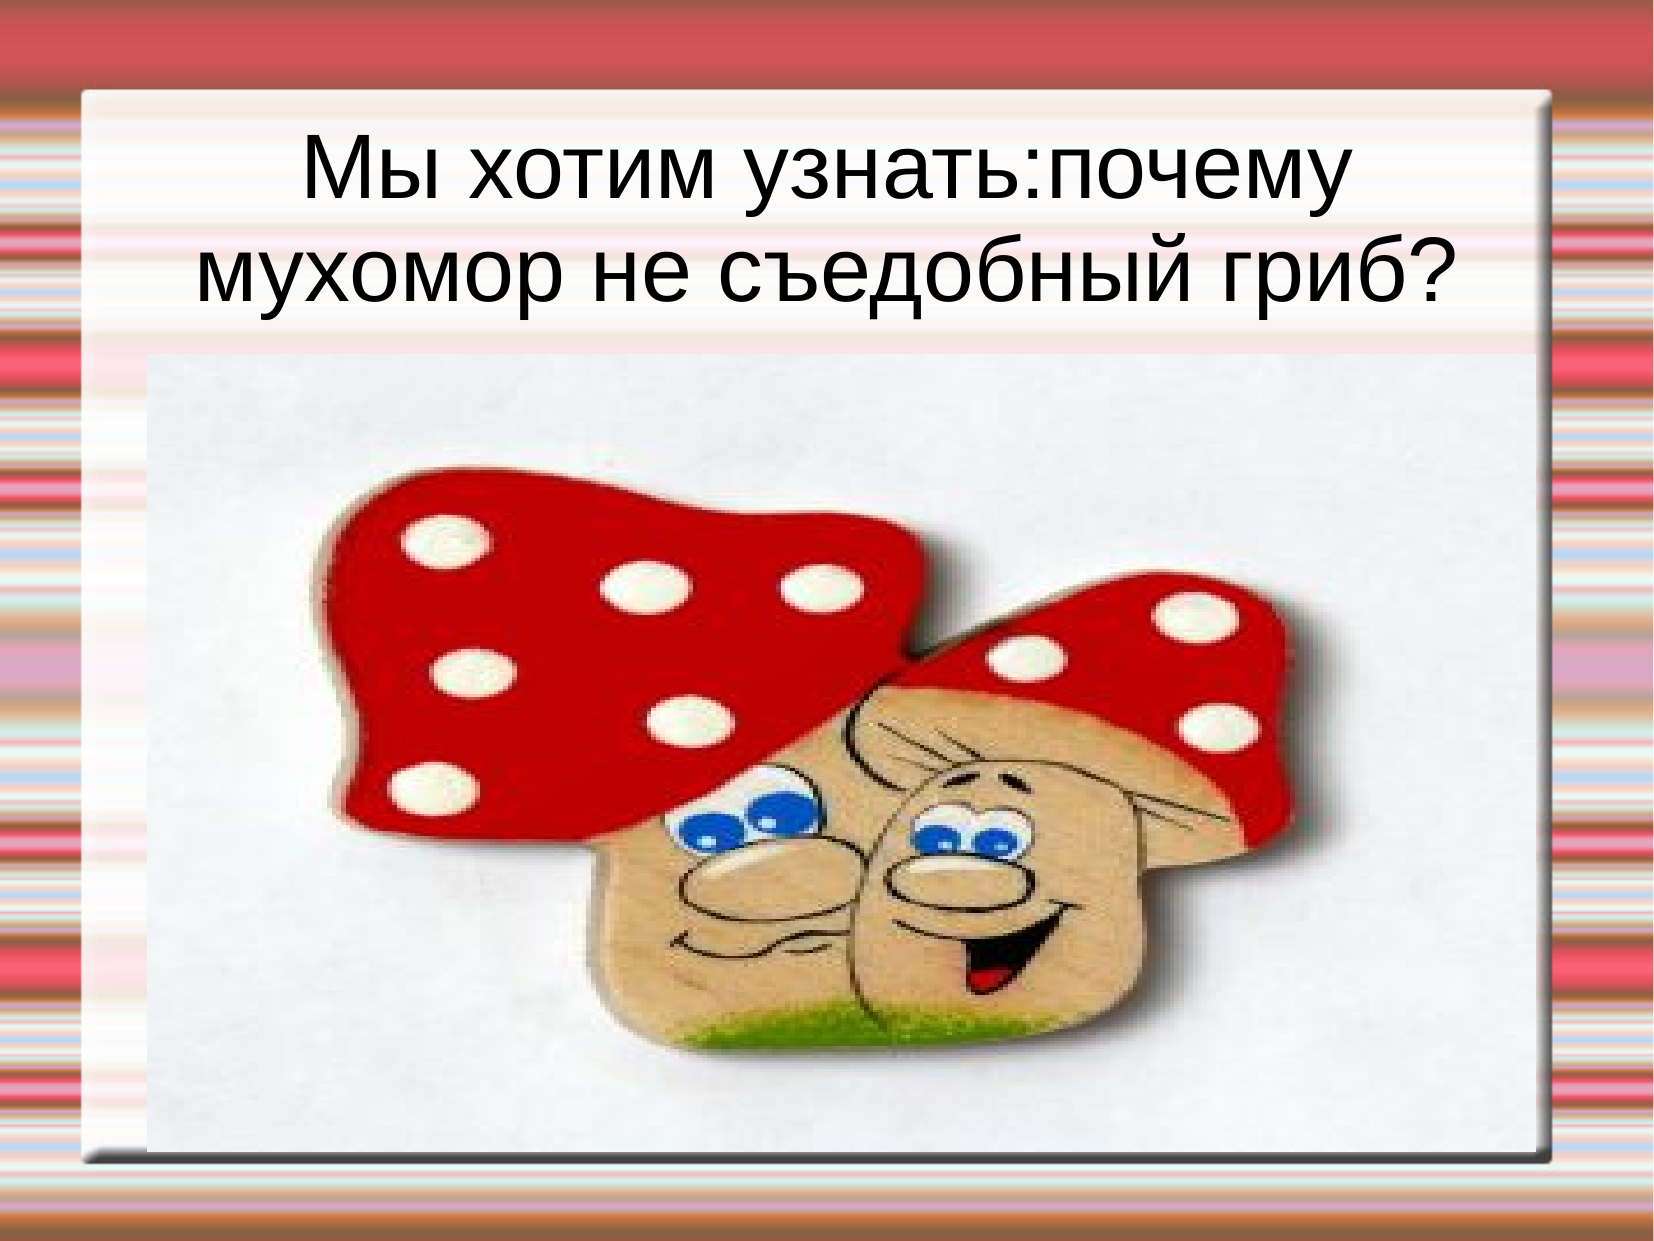

# Мы хотим узнать:почему мухомор не съедобный гриб?